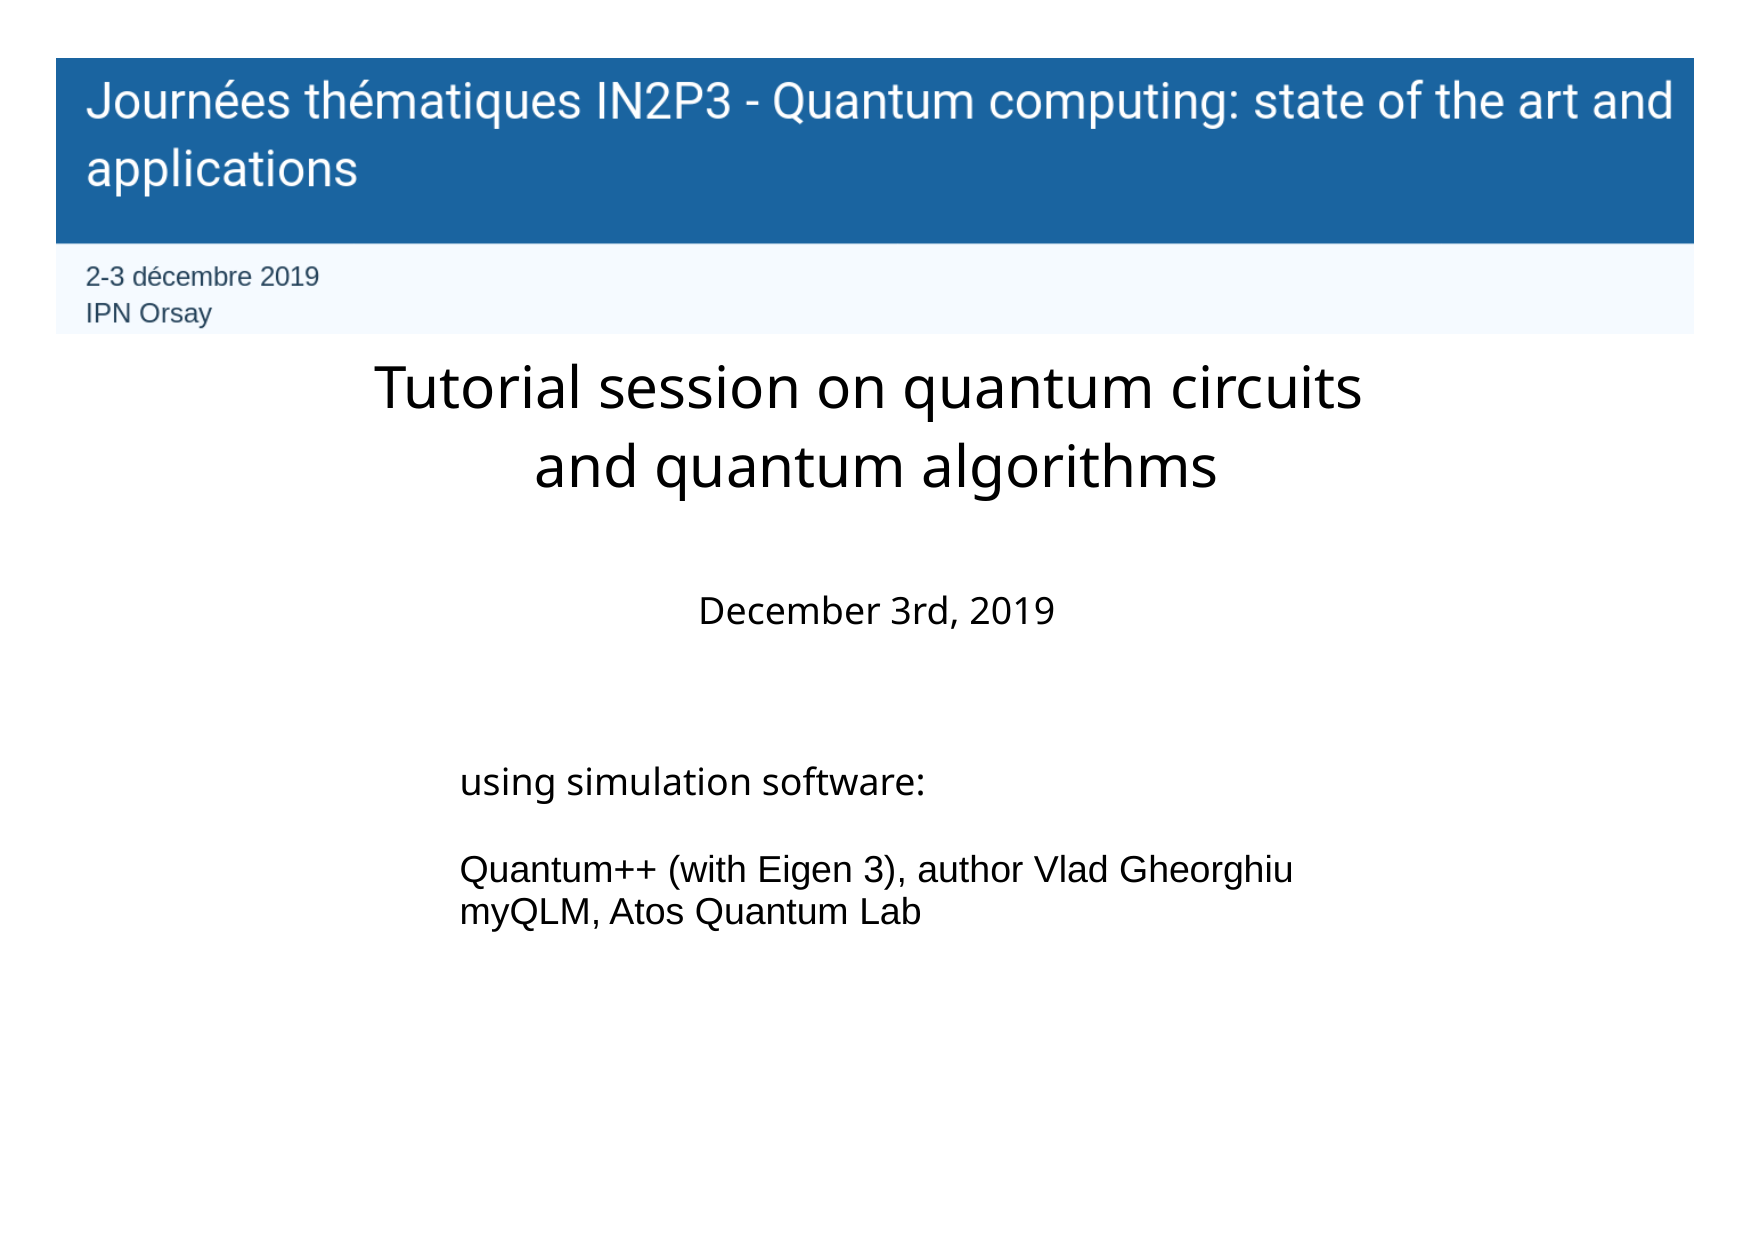

Tutorial session on quantum circuits
and quantum algorithms
December 3rd, 2019
using simulation software:
Quantum++ (with Eigen 3), author Vlad Gheorghiu
myQLM, Atos Quantum Lab